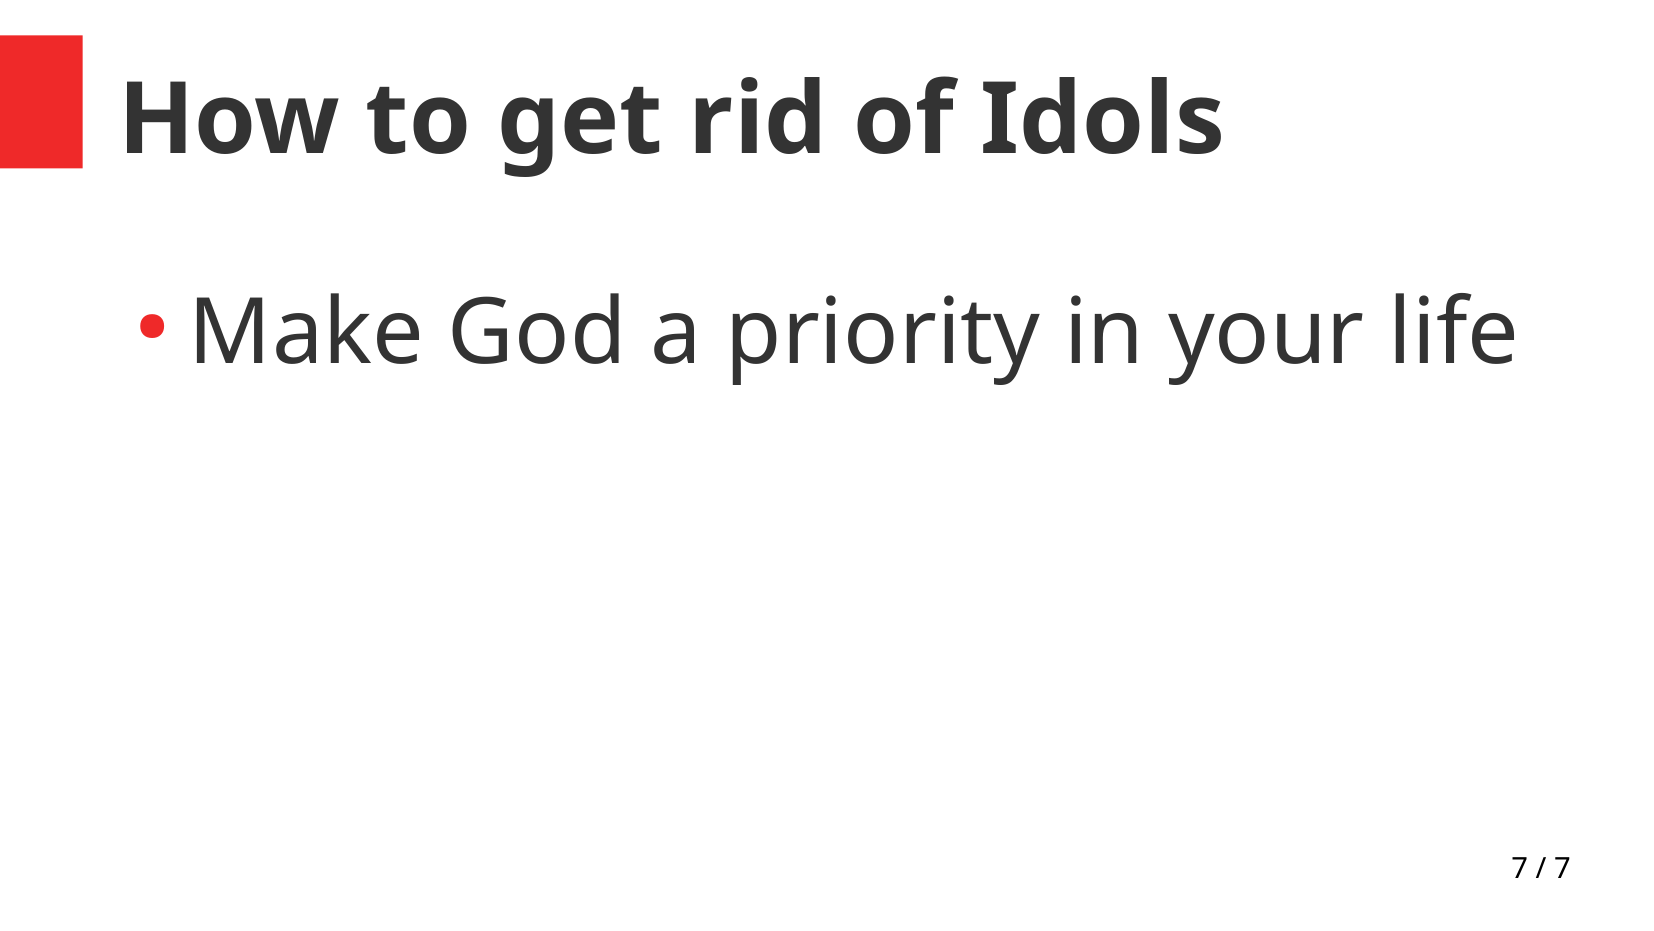

# How to get rid of Idols
Make God a priority in your life
7